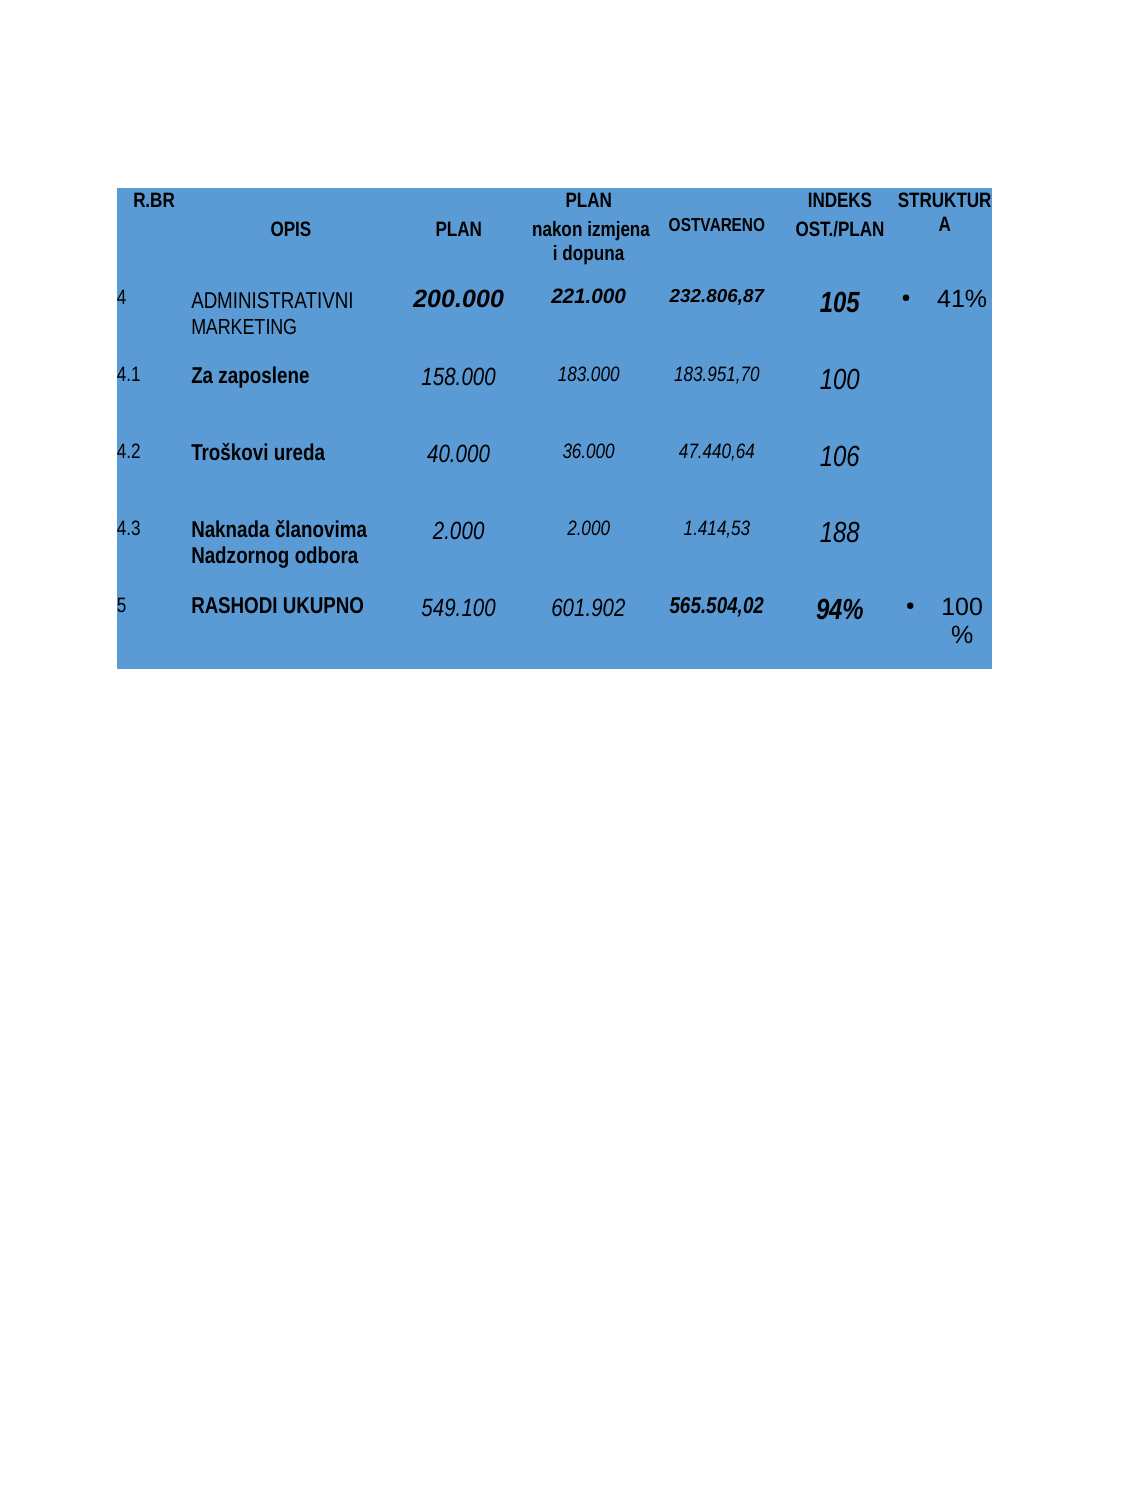

| R.BR | OPIS | PLAN | PLAN nakon izmjena i dopuna | OSTVARENO | INDEKS OST./PLAN | STRUKTURA |
| --- | --- | --- | --- | --- | --- | --- |
| 4 | ADMINISTRATIVNI MARKETING | 200.000 | 221.000 | 232.806,87 | 105 | 41% |
| 4.1 | Za zaposlene | 158.000 | 183.000 | 183.951,70 | 100 | |
| 4.2 | Troškovi ureda | 40.000 | 36.000 | 47.440,64 | 106 | |
| 4.3 | Naknada članovima Nadzornog odbora | 2.000 | 2.000 | 1.414,53 | 188 | |
| 5 | RASHODI UKUPNO | 549.100 | 601.902 | 565.504,02 | 94% | 100% |